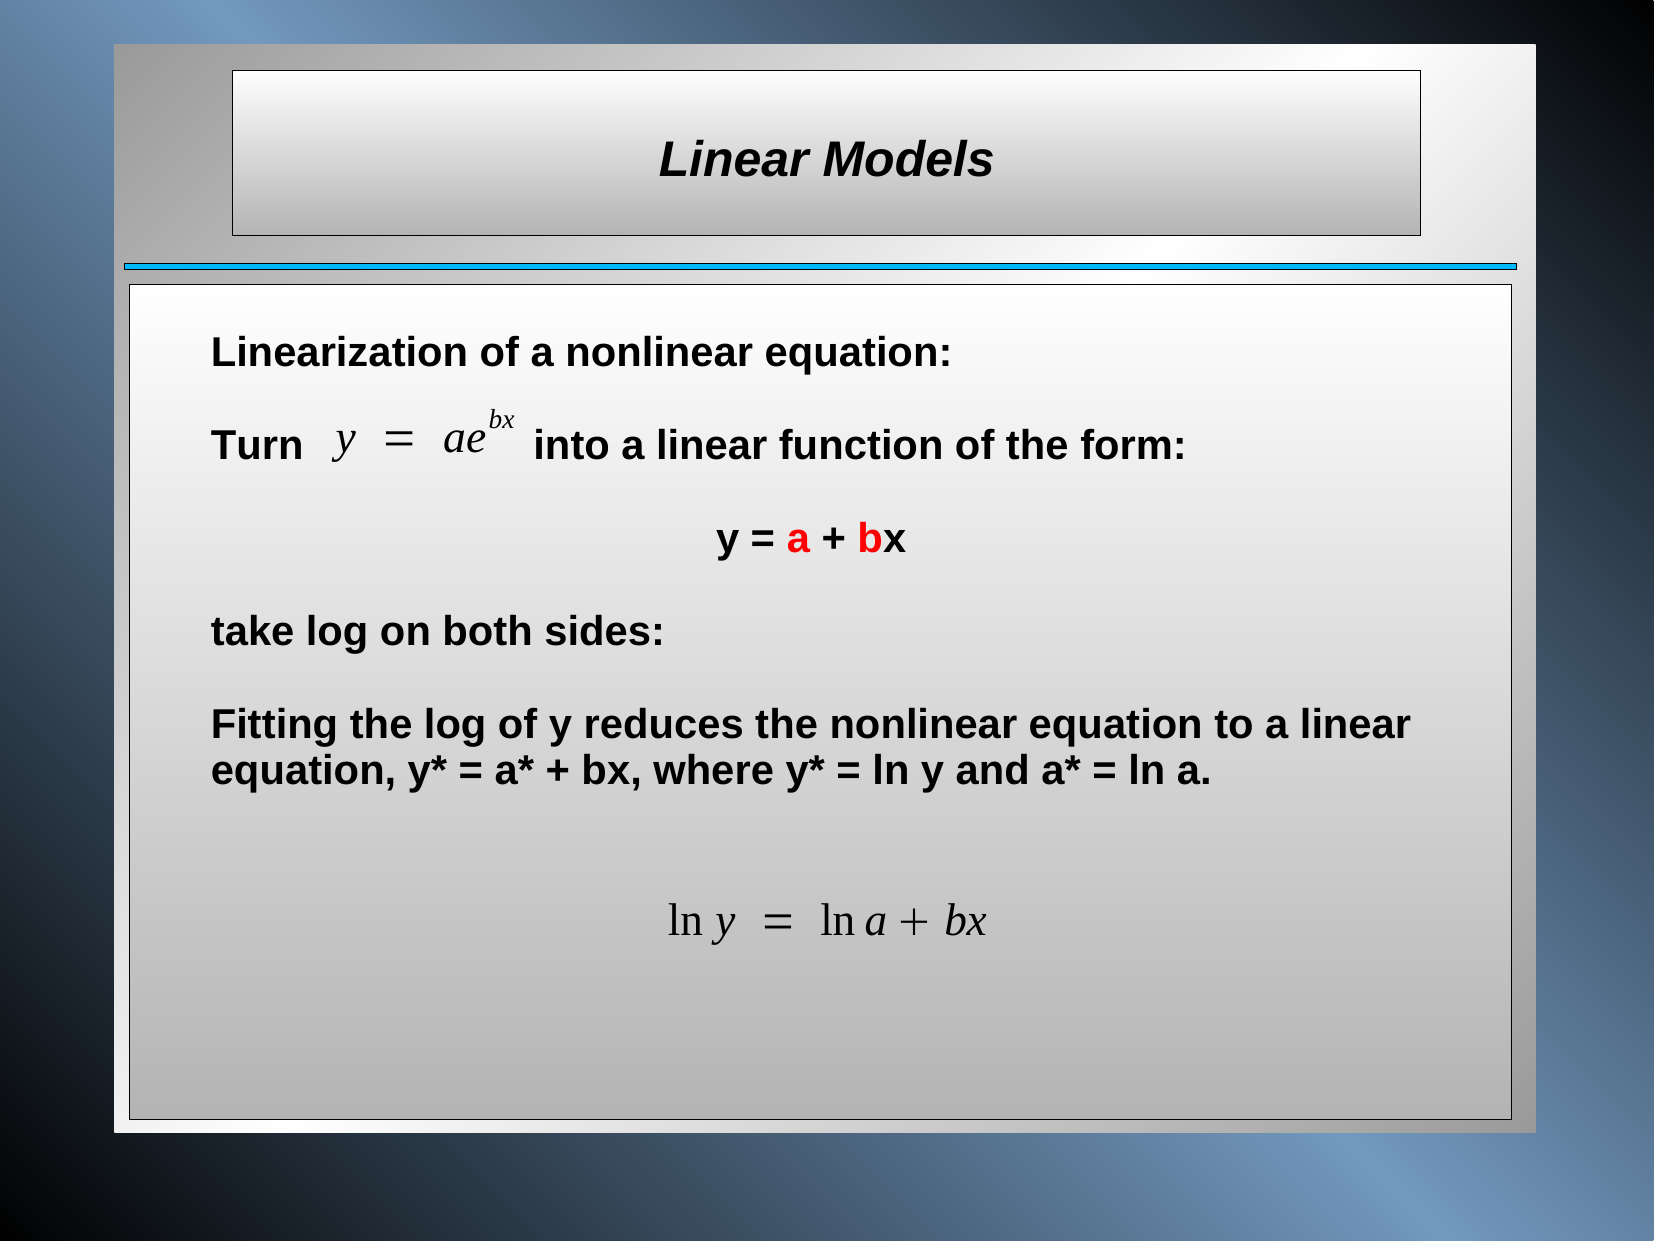

Linear Models
Linearization of a nonlinear equation:
Turn into a linear function of the form:
y = a + bx
take log on both sides:
Fitting the log of y reduces the nonlinear equation to a linear
equation, y* = a* + bx, where y* = ln y and a* = ln a.